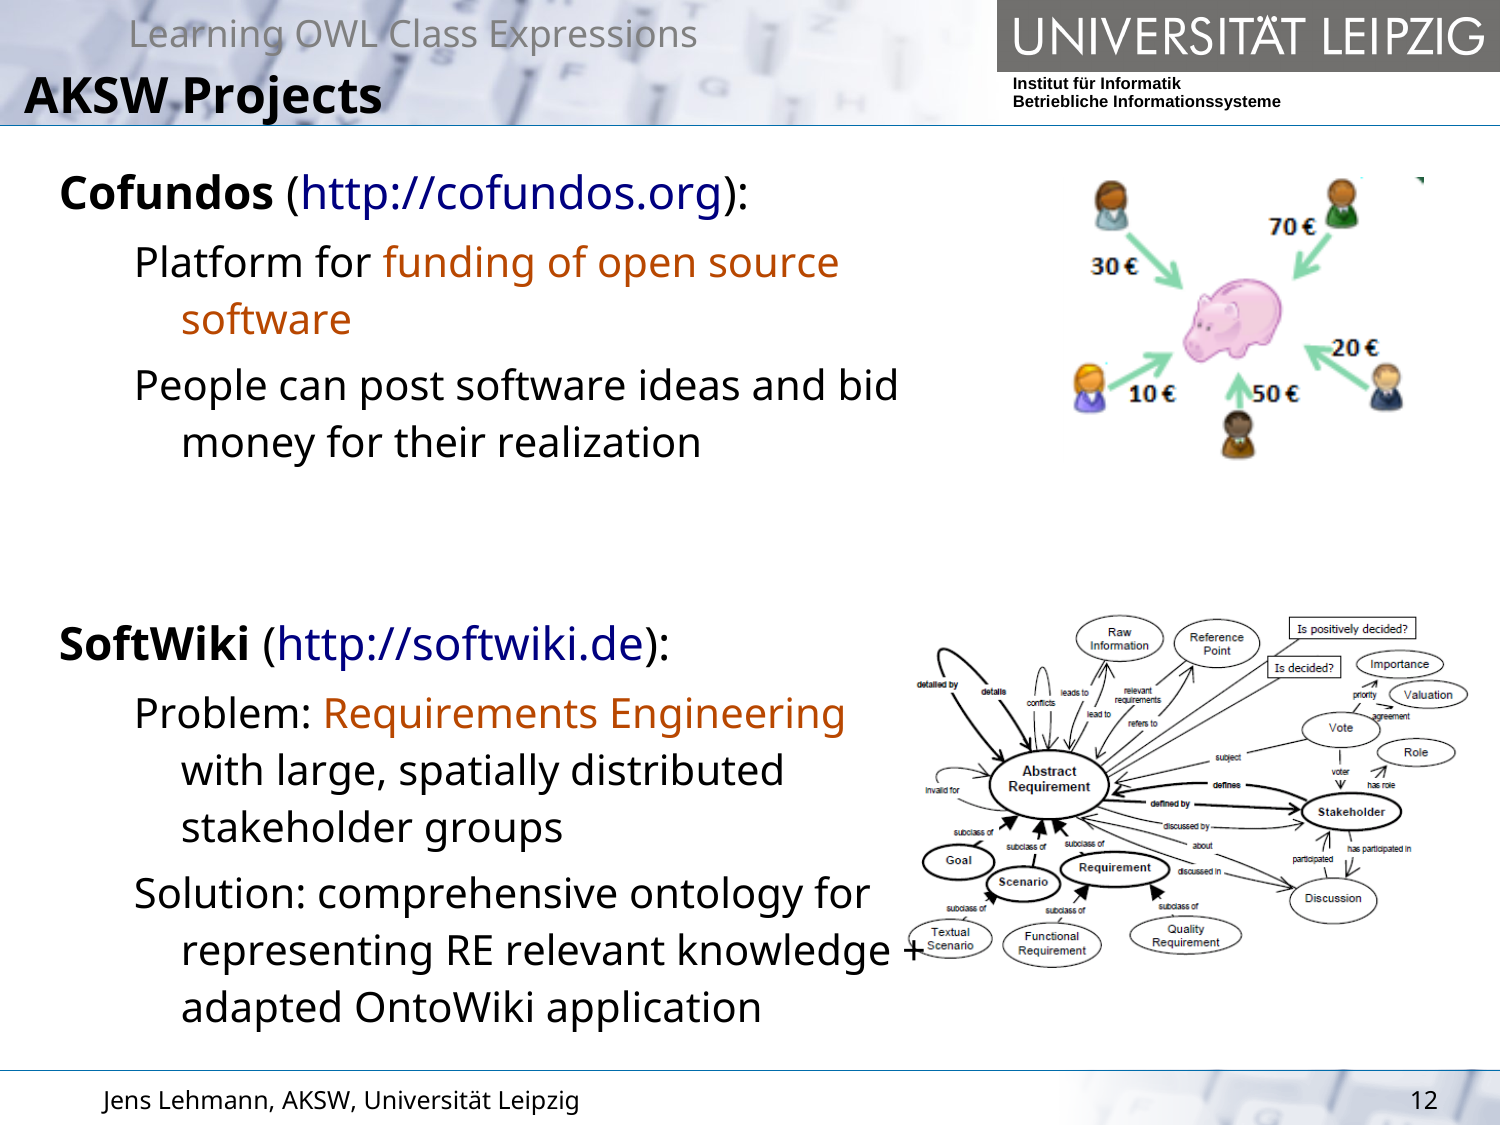

# AKSW Projects
Cofundos (http://cofundos.org):
Platform for funding of open source software
People can post software ideas and bid money for their realization
SoftWiki (http://softwiki.de):
Problem: Requirements Engineering with large, spatially distributed stakeholder groups
Solution: comprehensive ontology for representing RE relevant knowledge + adapted OntoWiki application
Jens Lehmann, AKSW, Universität Leipzig
12